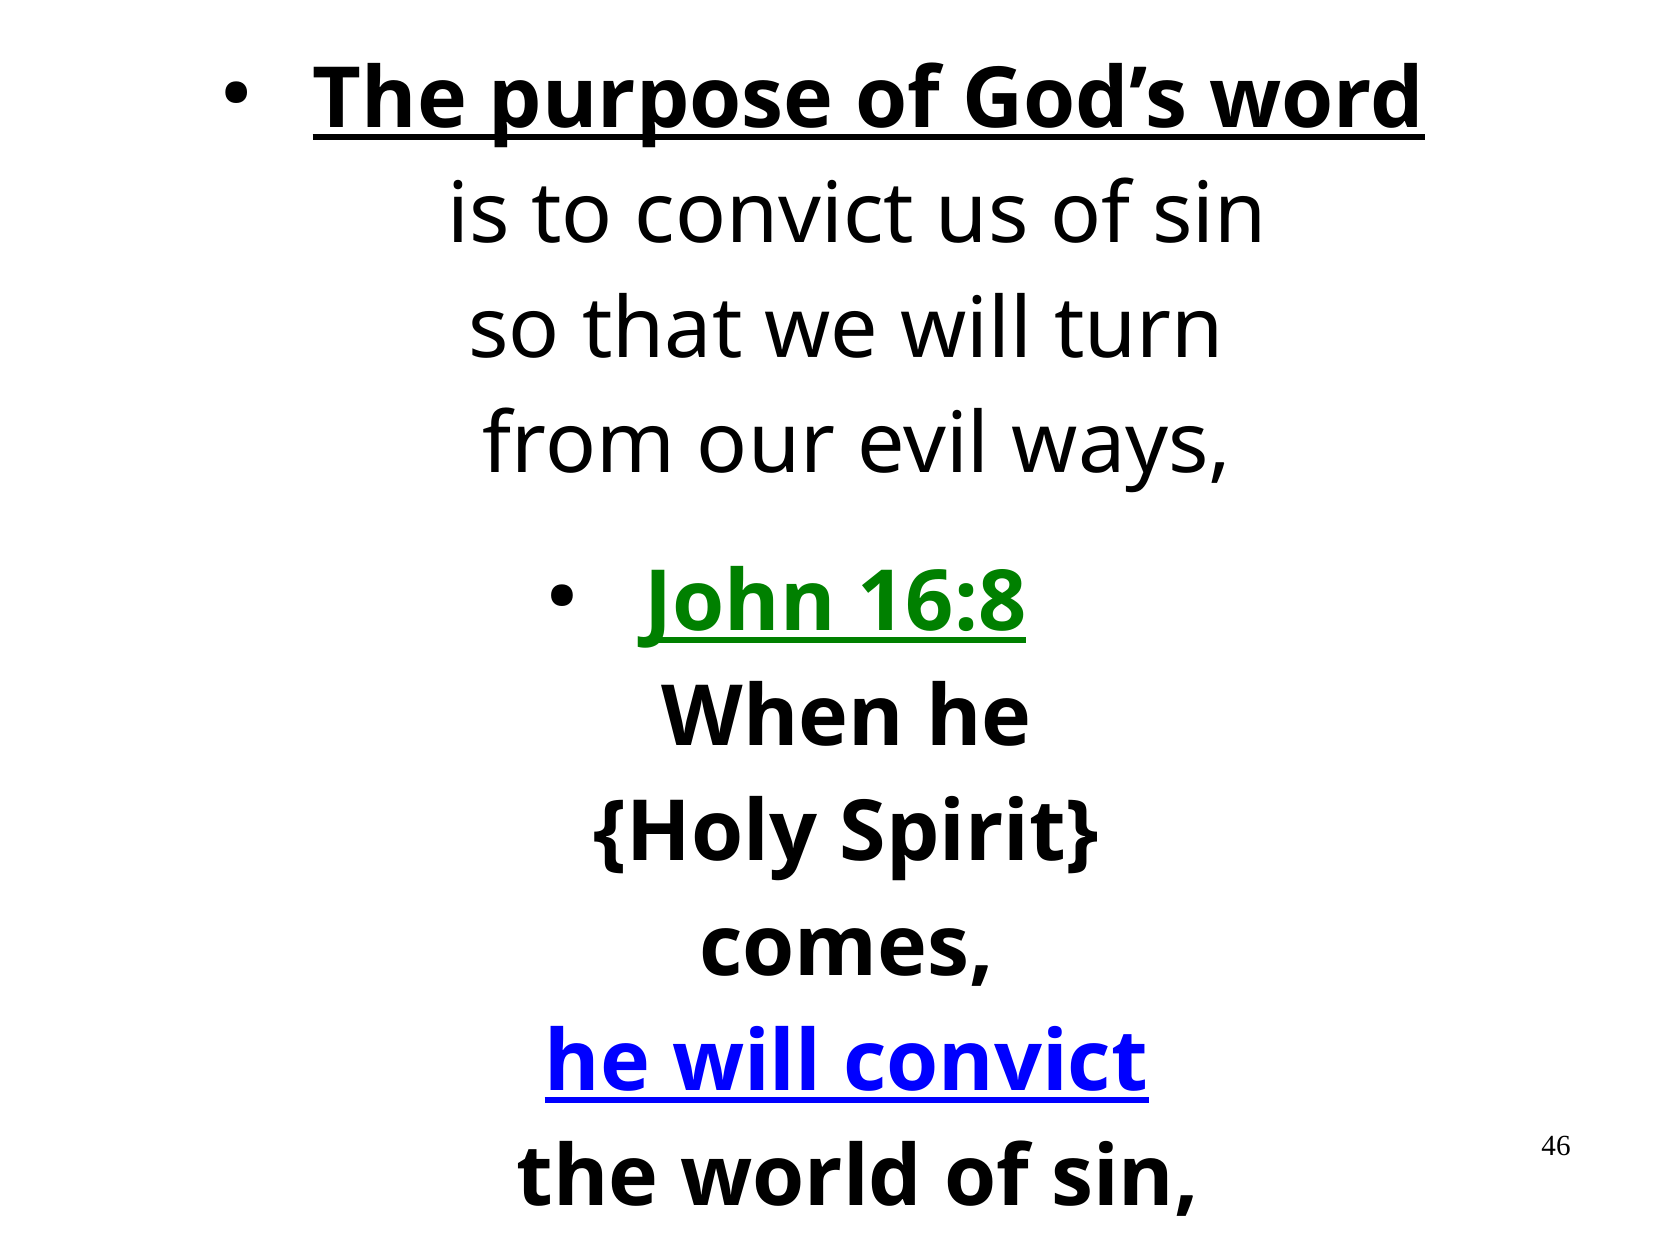

# The purpose of God’s word is to convict us of sin so that we will turn from our evil ways,
John 16:8
When he
{Holy Spirit}
comes,
he will convict
the world of sin,
46